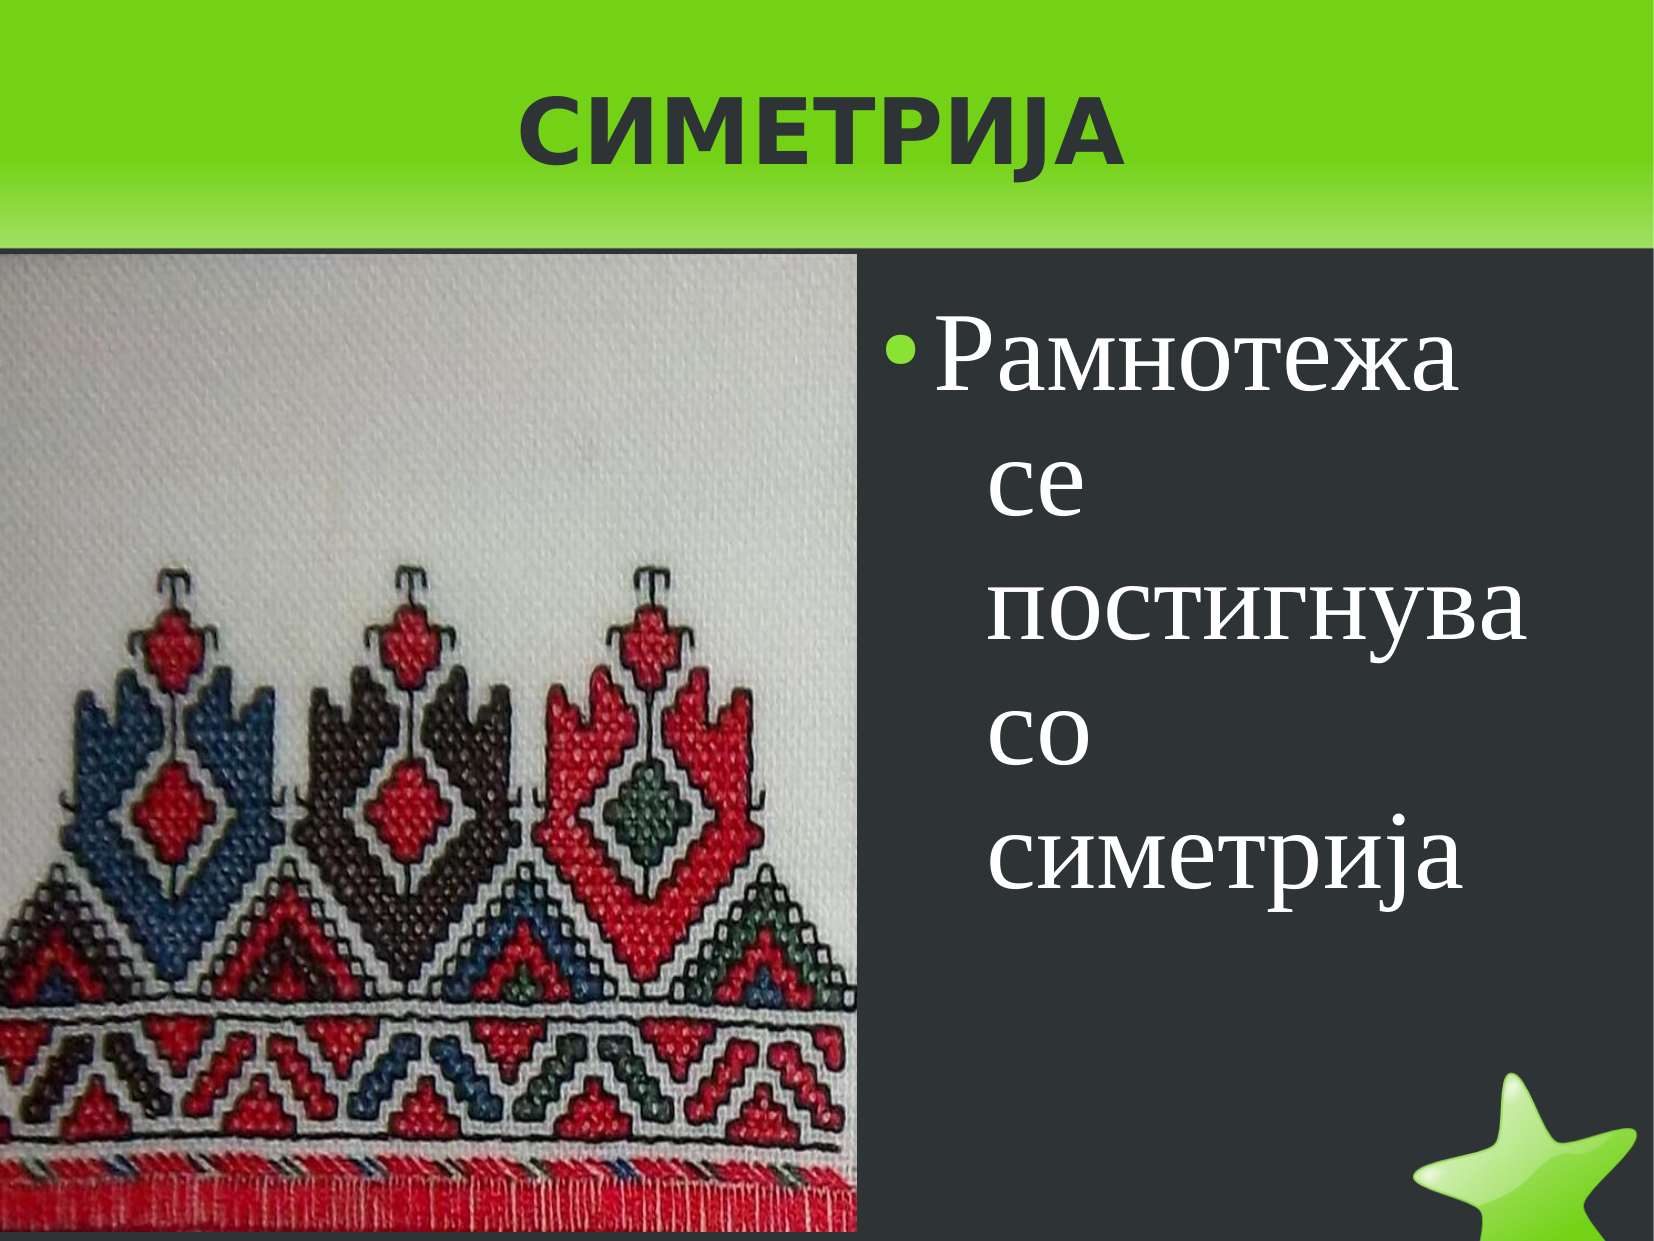

# СИМЕТРИЈА
Рамнотежа се постигнува со симетрија